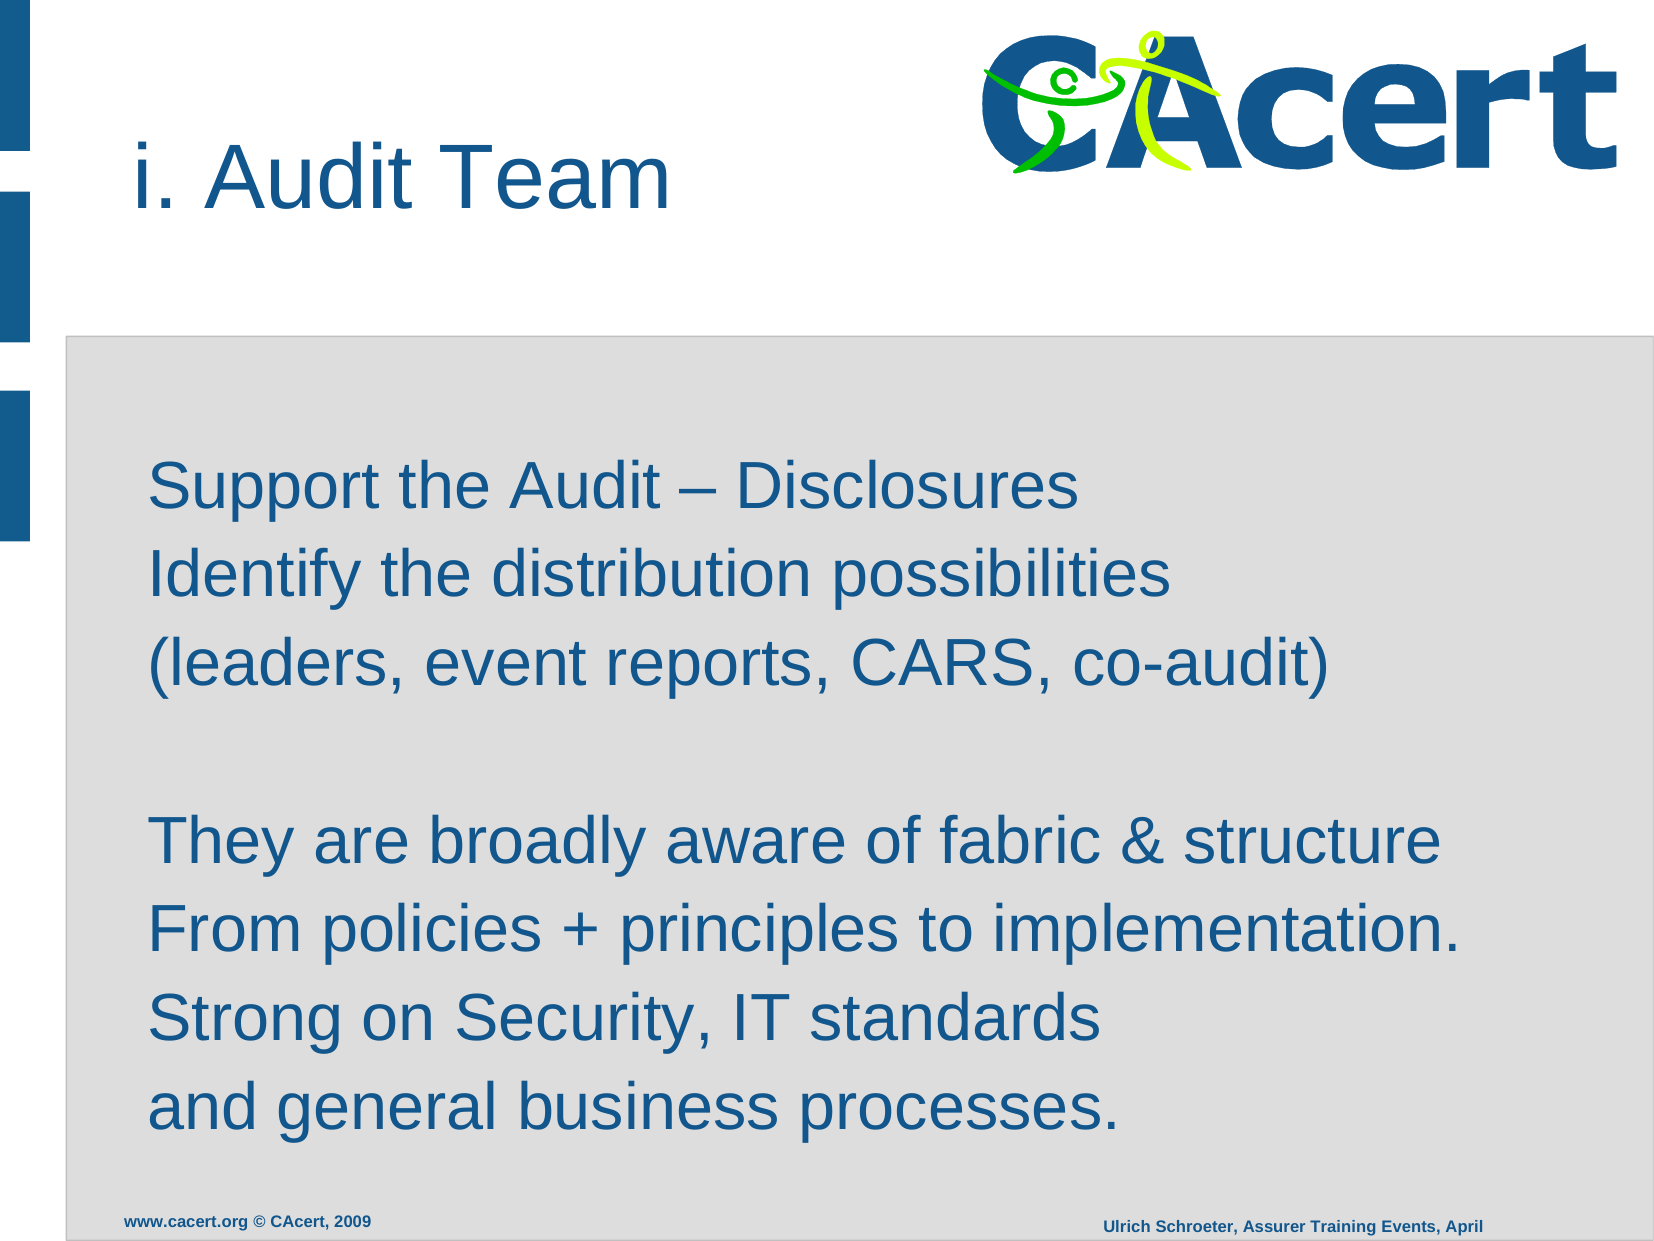

i. Audit Team
Support the Audit – Disclosures
Identify the distribution possibilities
(leaders, event reports, CARS, co-audit)
They are broadly aware of fabric & structure
From policies + principles to implementation.
Strong on Security, IT standards
and general business processes.